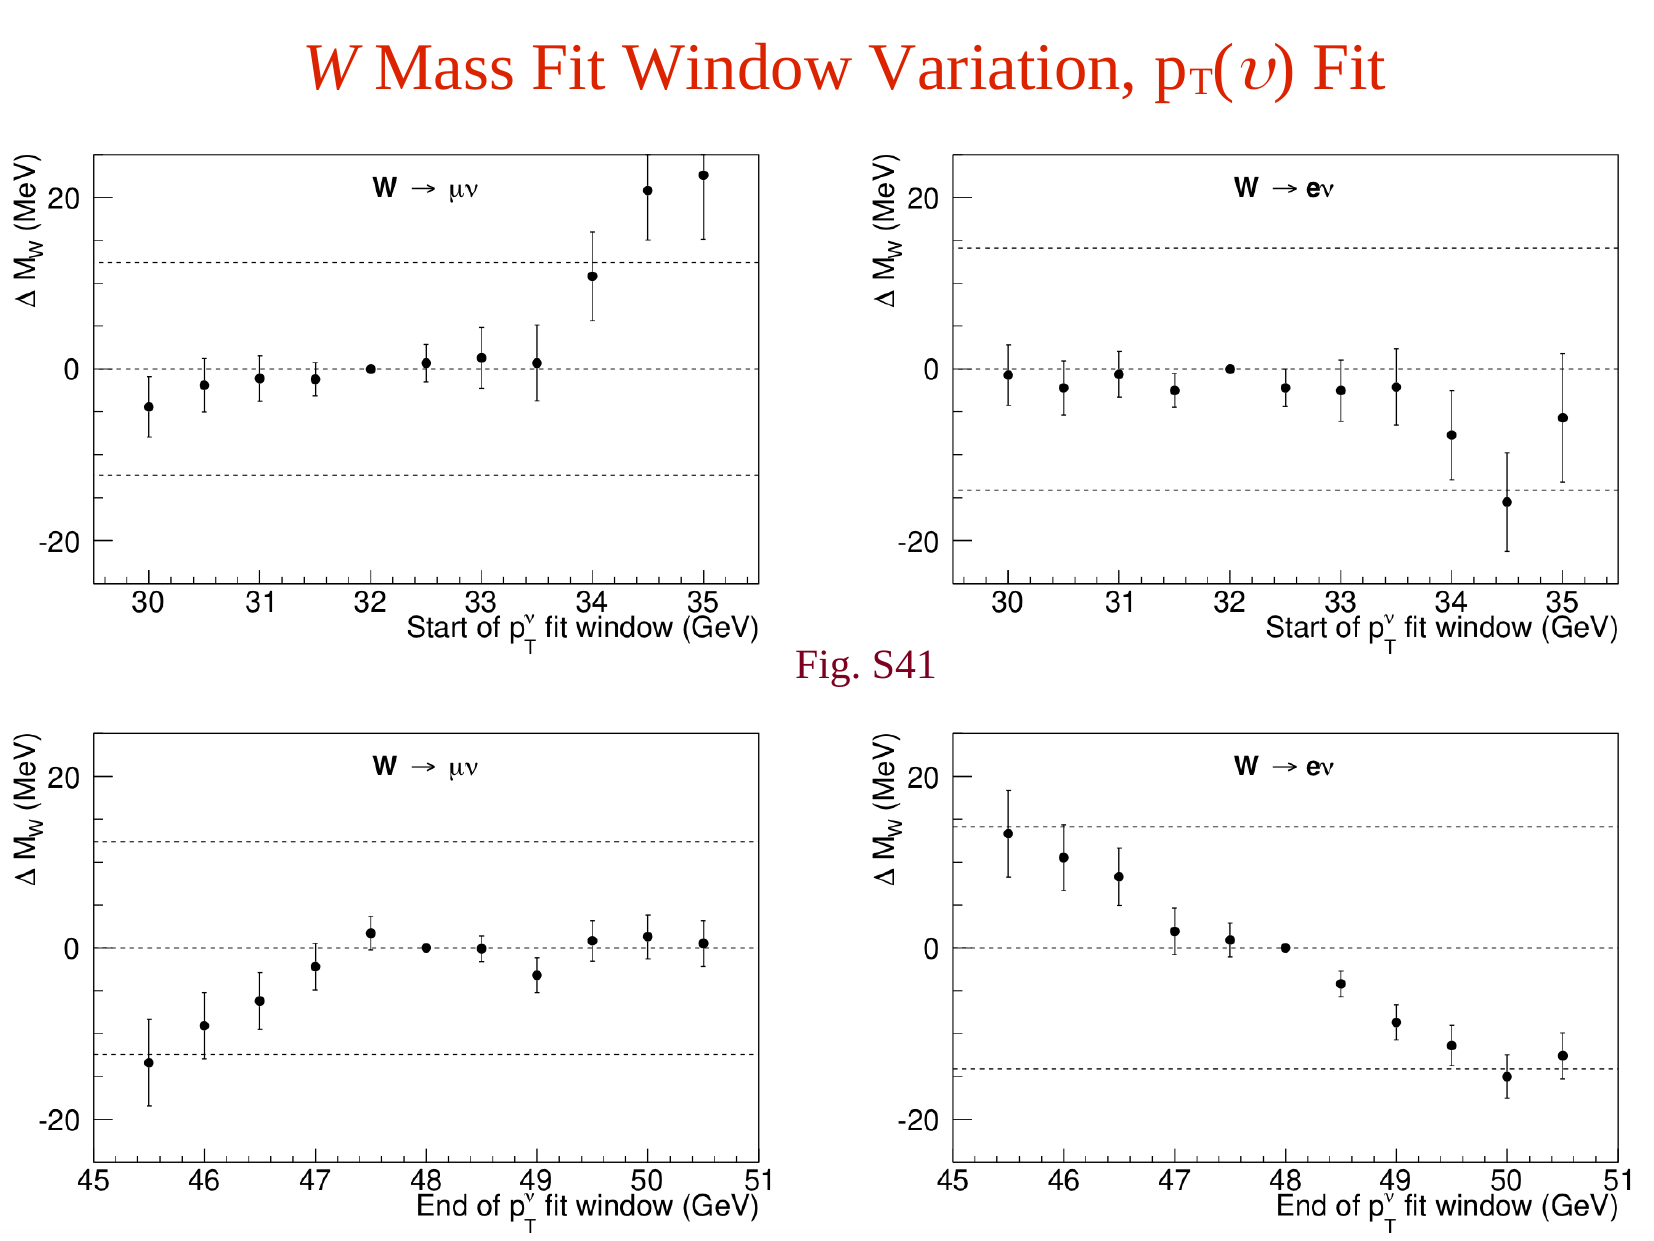

# W Mass Fit Window Variation, pT(υ) Fit
Fig. S41
A. V. Kotwal, JLab Users Meeting, 6/14/22